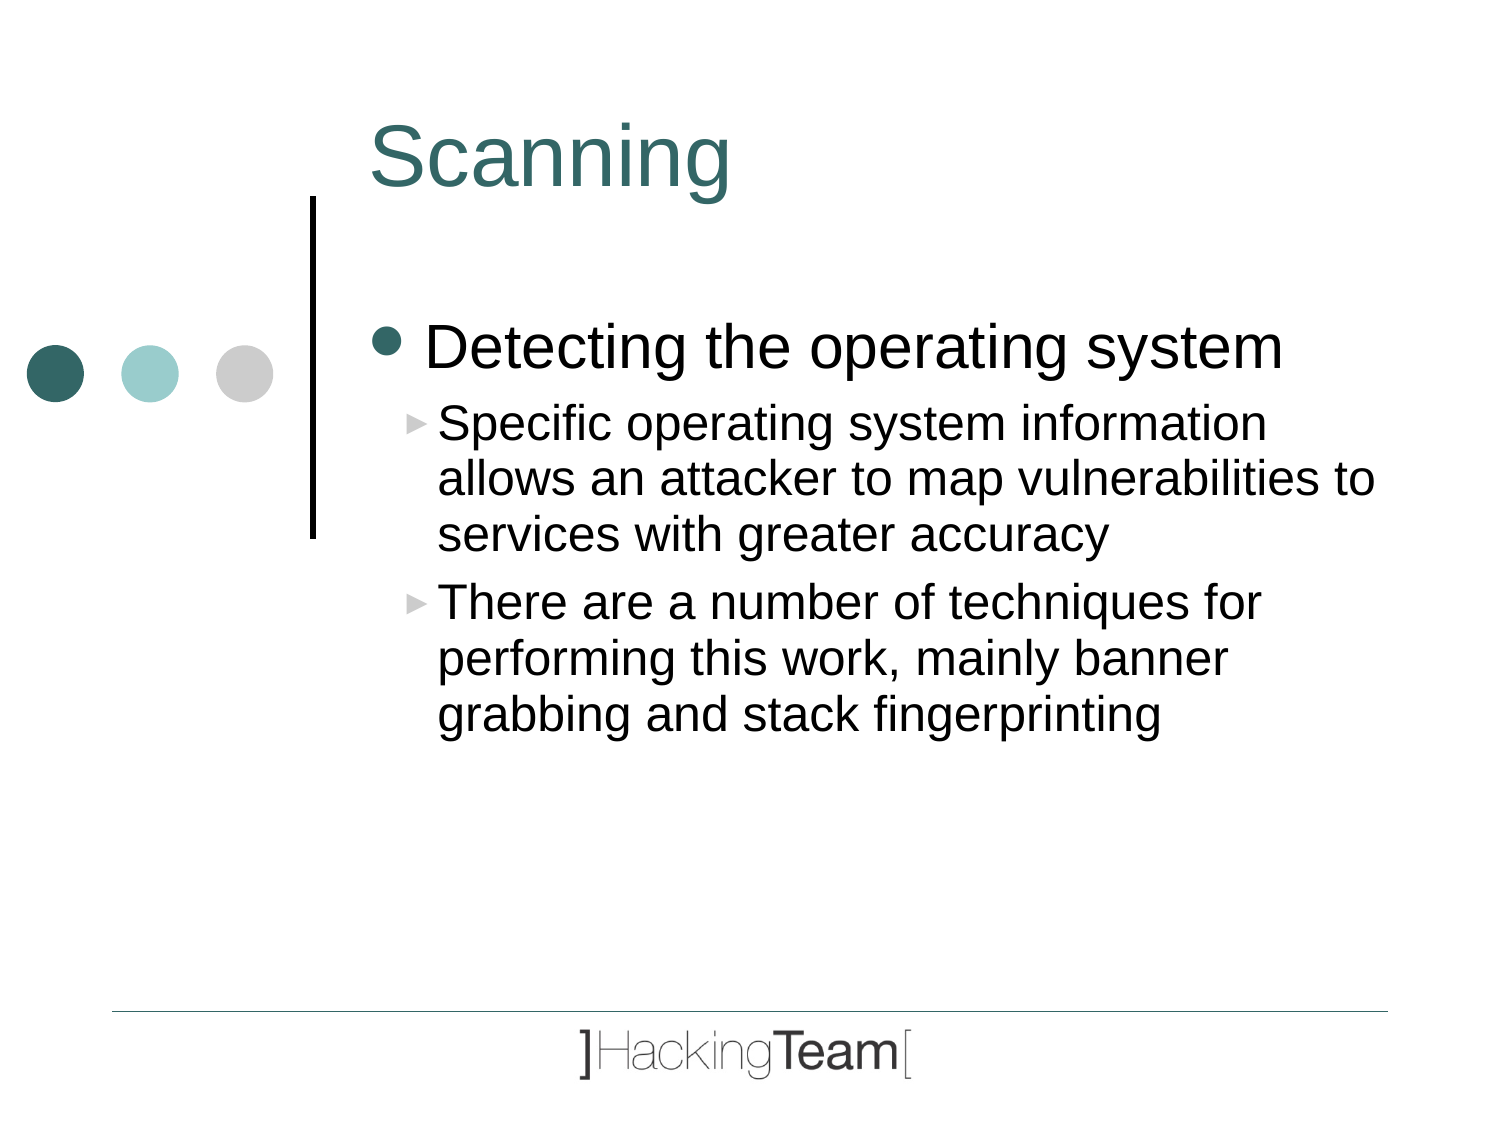

# Scanning
Detecting the operating system
Specific operating system information allows an attacker to map vulnerabilities to services with greater accuracy
There are a number of techniques for performing this work, mainly banner grabbing and stack fingerprinting